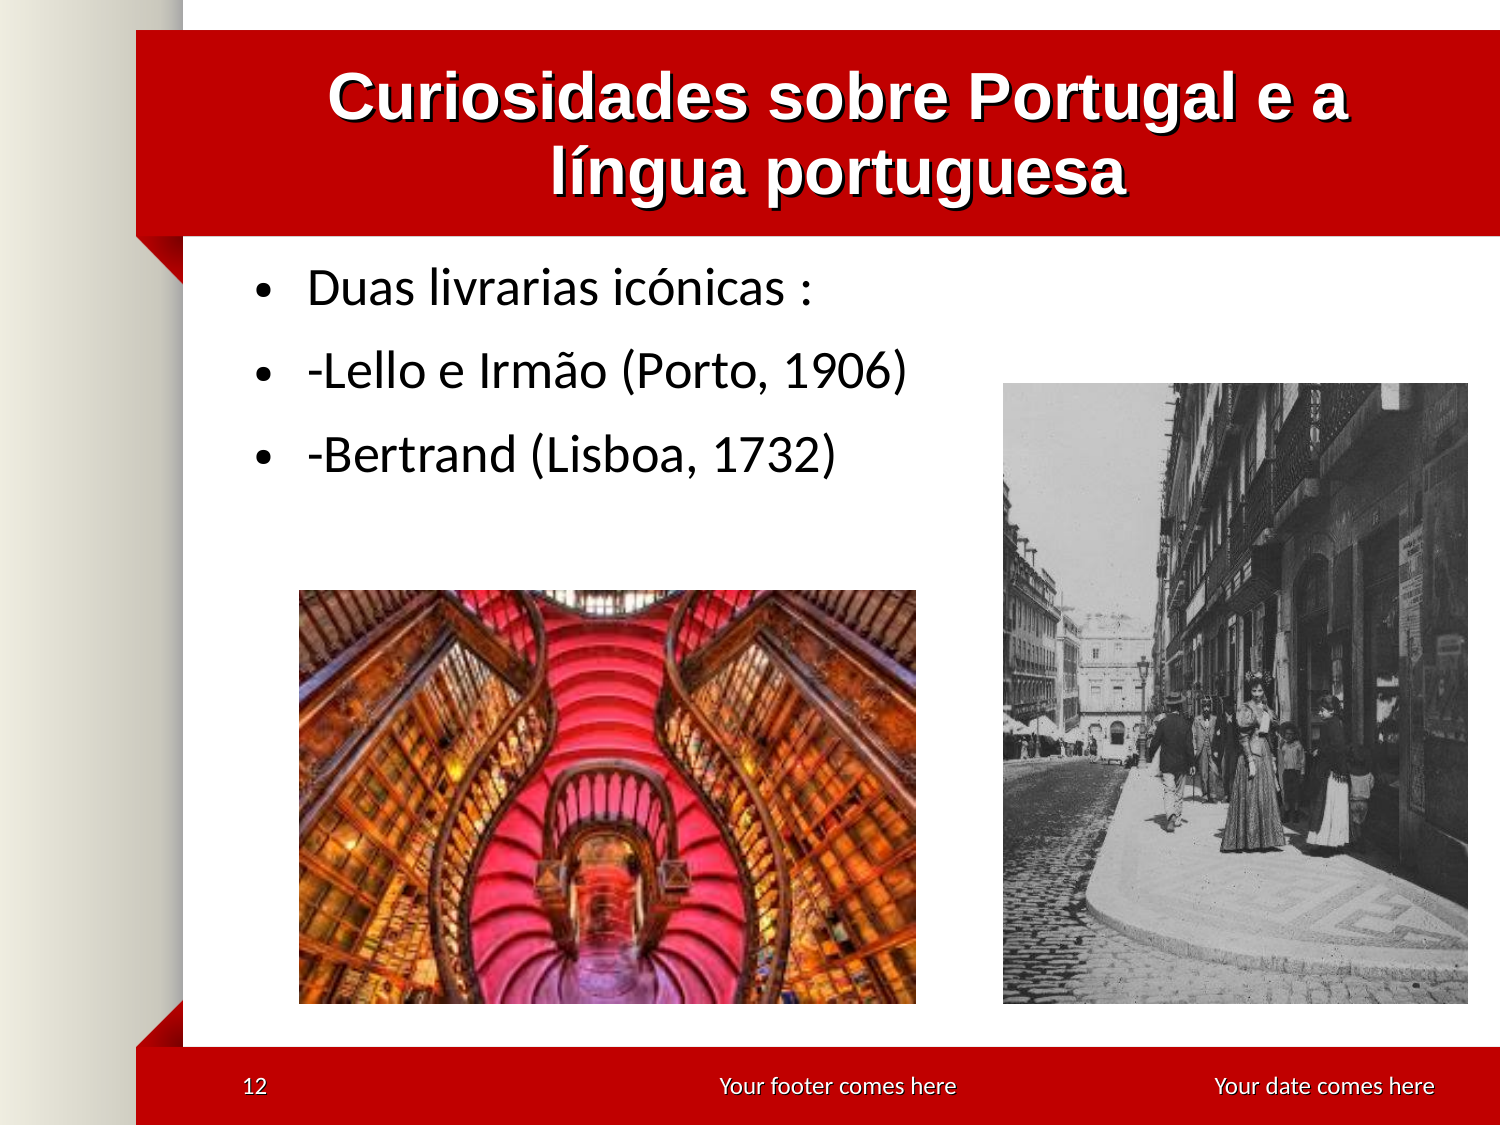

# Curiosidades sobre Portugal e a língua portuguesa
Duas livrarias icónicas :
-Lello e Irmão (Porto, 1906)
-Bertrand (Lisboa, 1732)
12
Your date here